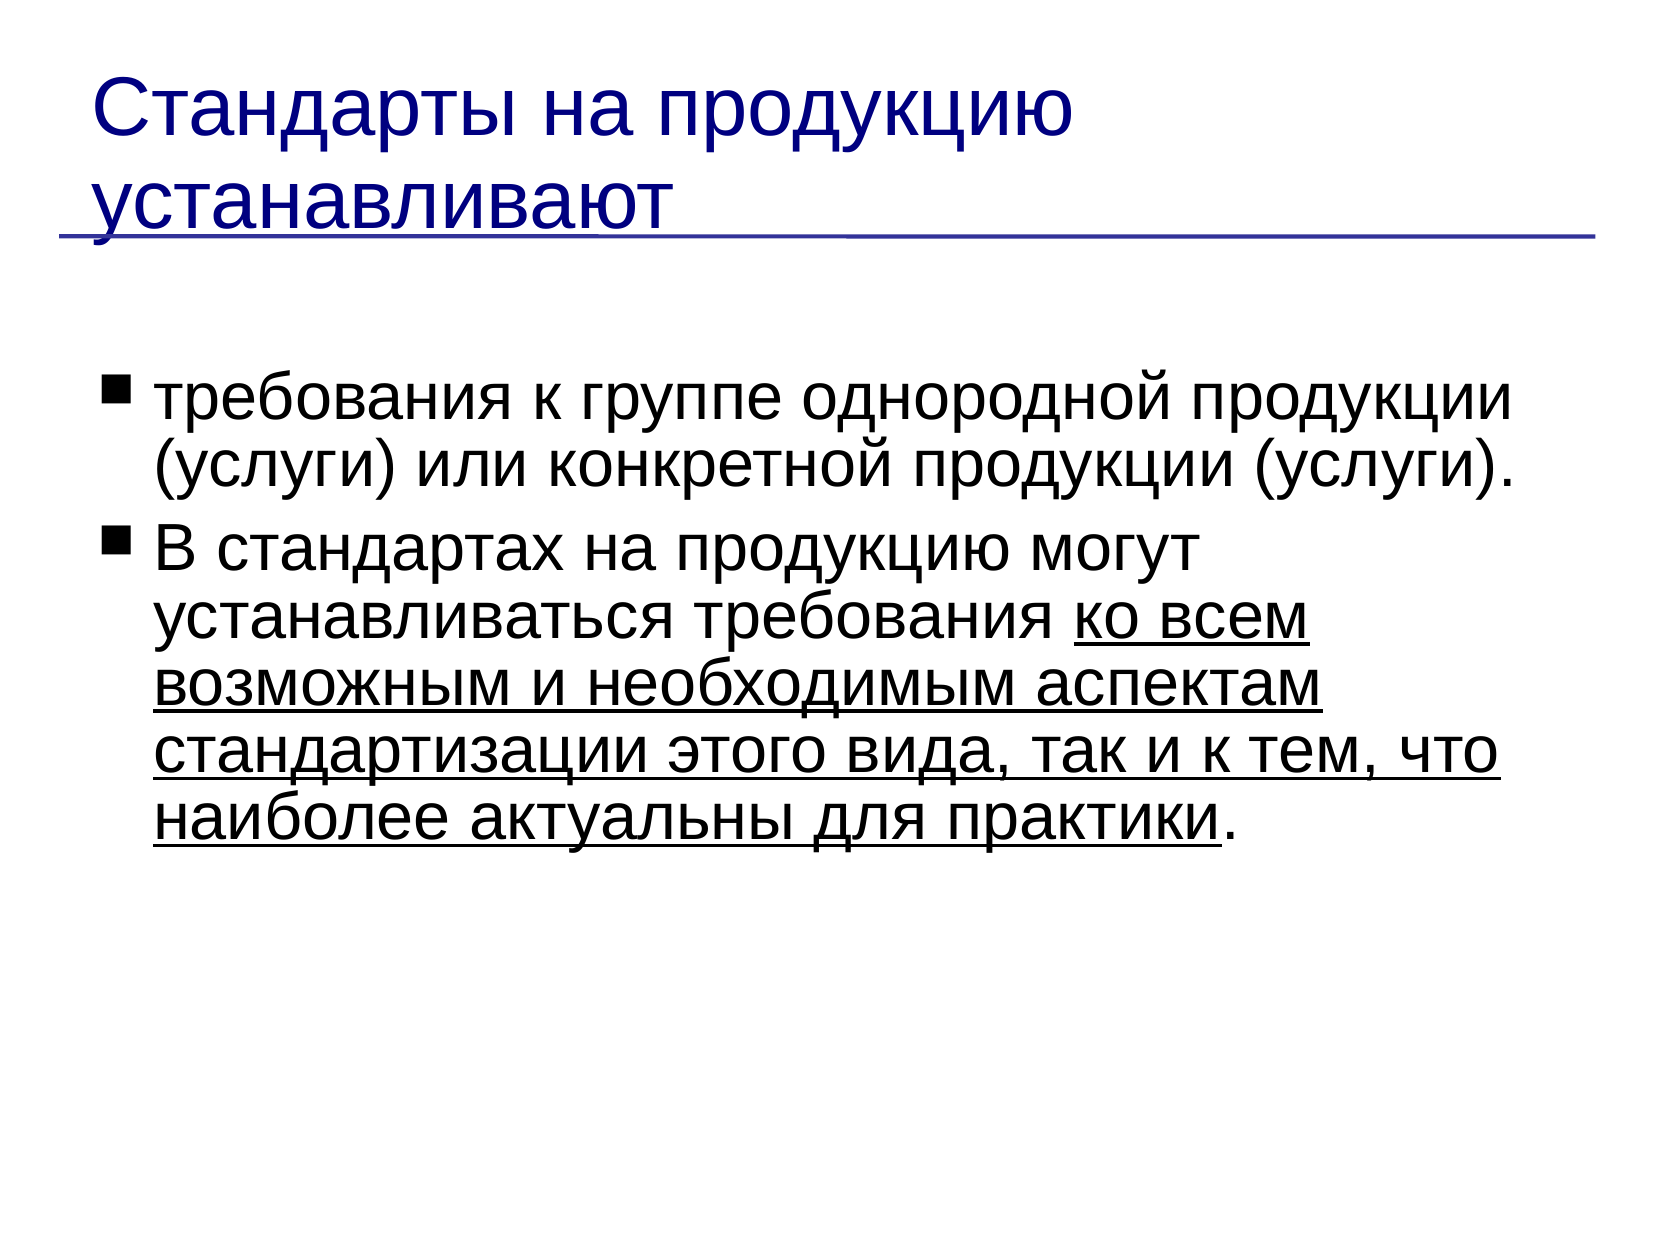

# Стандарты на продукцию устанавливают
требования к группе однородной продукции (услуги) или конкретной продукции (услуги).
В стандартах на продукцию могут устанавливаться требования ко всем возможным и необходимым аспектам стандартизации этого вида, так и к тем, что наиболее актуальны для практики.